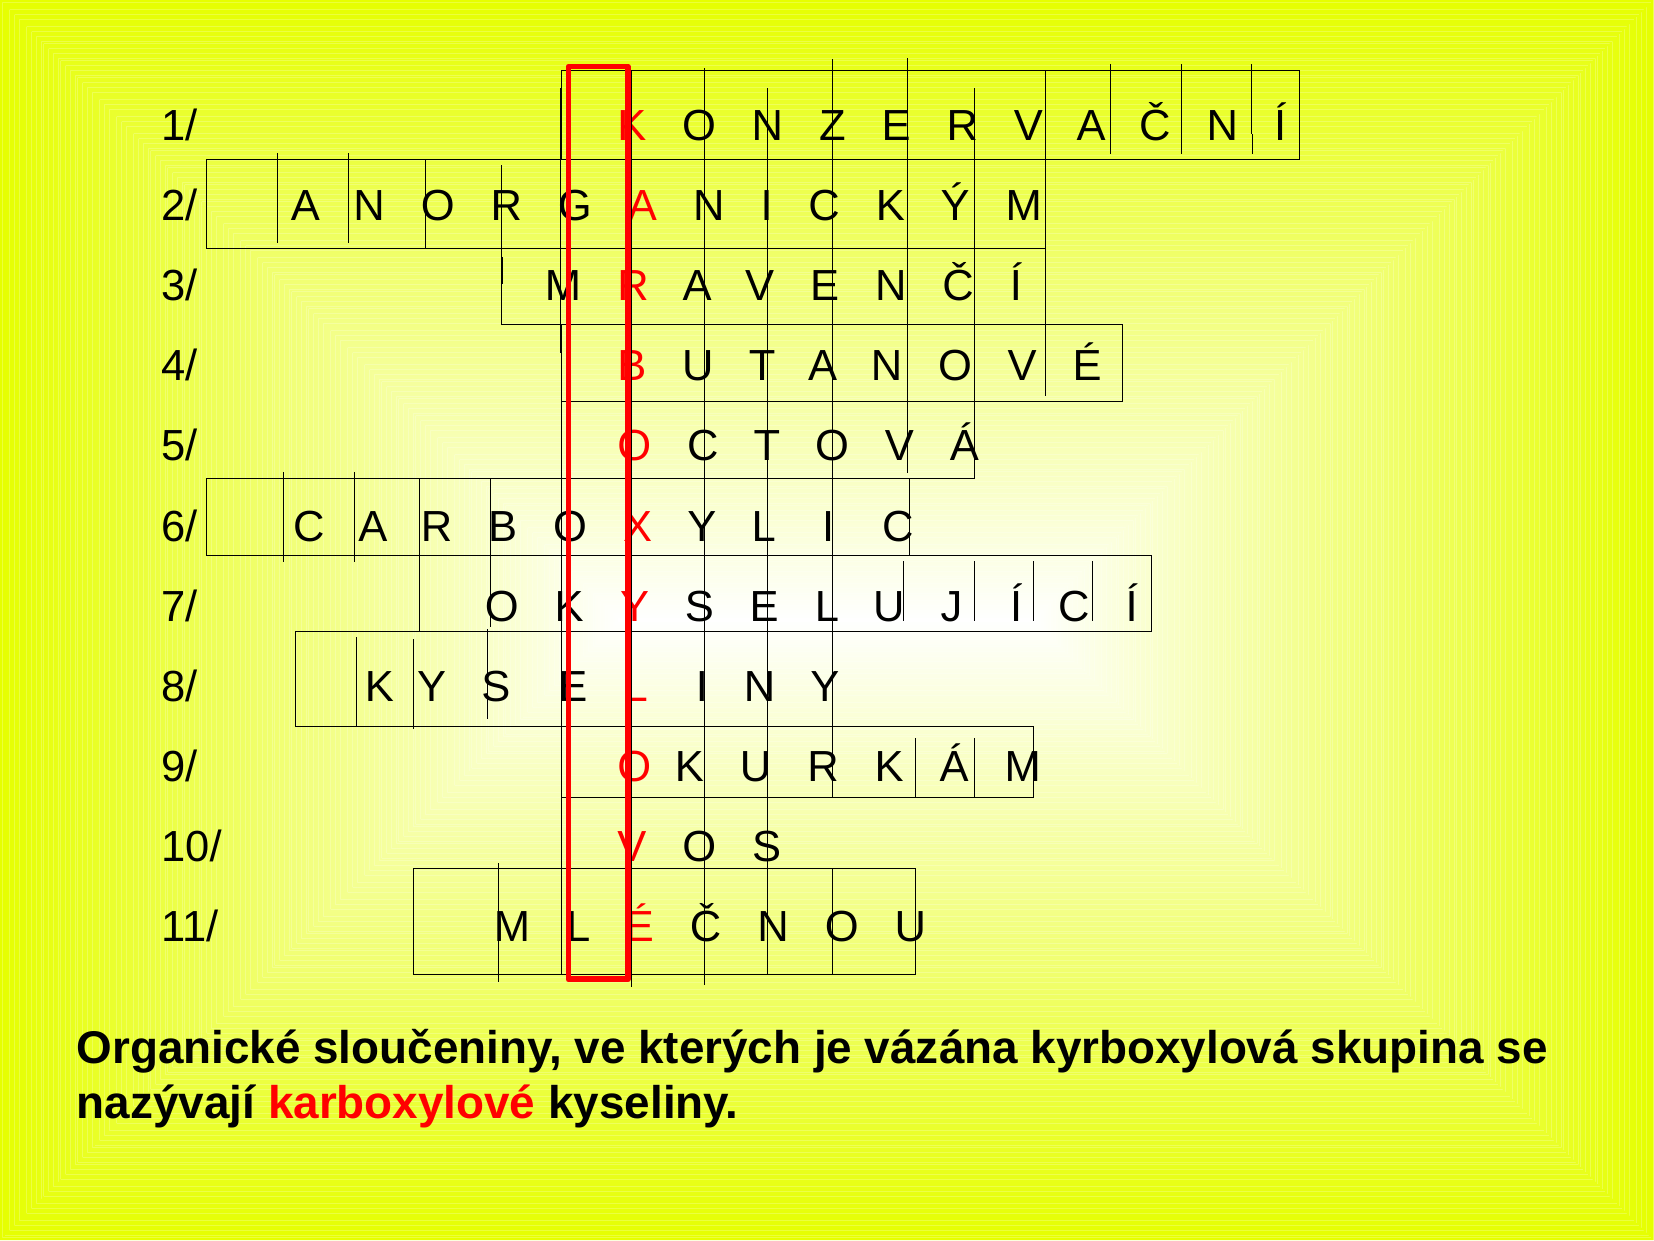

# 1/ K O N Z E R V A Č N Í
2/ A N O R G A N I C K Ý M
3/ M R A V E N Č Í
4/ B U T A N O V É
5/ O C T O V Á
6/ C A R B O X Y L I C
7/ O K Y S E L U J Í C Í
8/ K Y S E L I N Y
9/ O K U R K Á M
10/ V O S
11/ M L É Č N O U
Organické sloučeniny, ve kterých je vázána kyrboxylová skupina se nazývají karboxylové kyseliny.